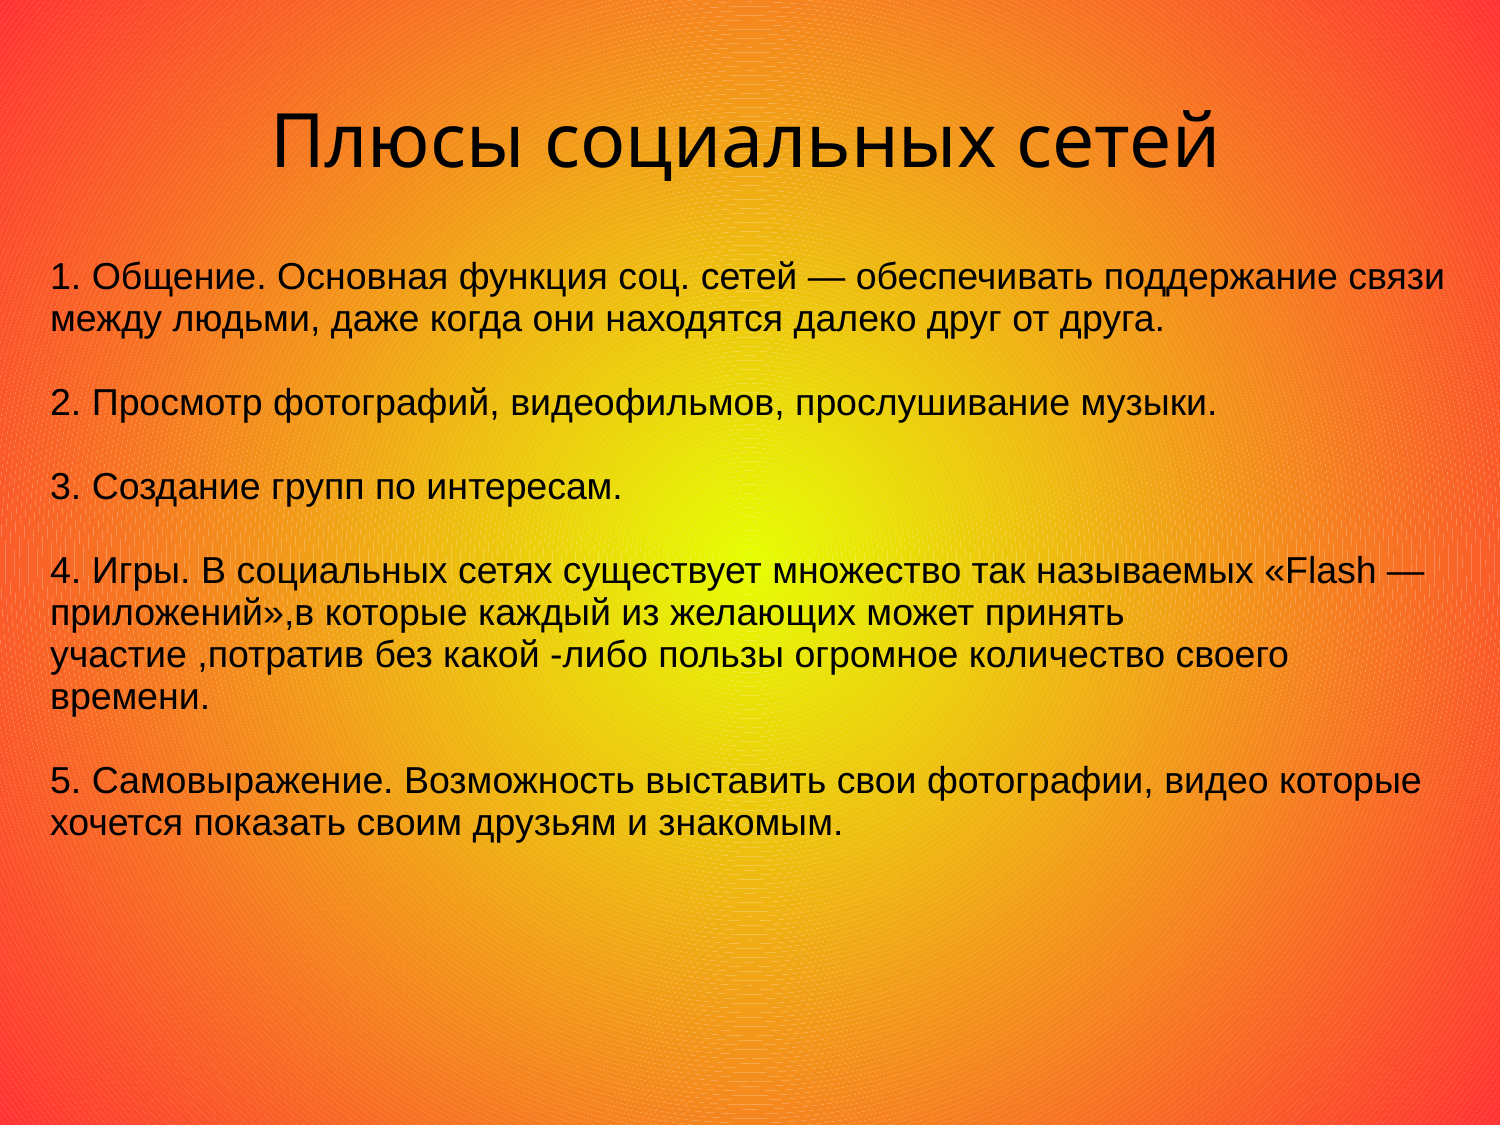

# Плюсы социальных сетей
1. Общение. Основная функция соц. сетей — обеспечивать поддержание связи между людьми, даже когда они находятся далеко друг от друга.
2. Просмотр фотографий, видеофильмов, прослушивание музыки.
3. Создание групп по интересам.
4. Игры. В социальных сетях существует множество так называемых «Flash — приложений»,в которые каждый из желающих может принять участие ,потратив без какой -либо пользы огромное количество своего времени.
5. Самовыражение. Возможность выставить свои фотографии, видео которые хочется показать своим друзьям и знакомым.